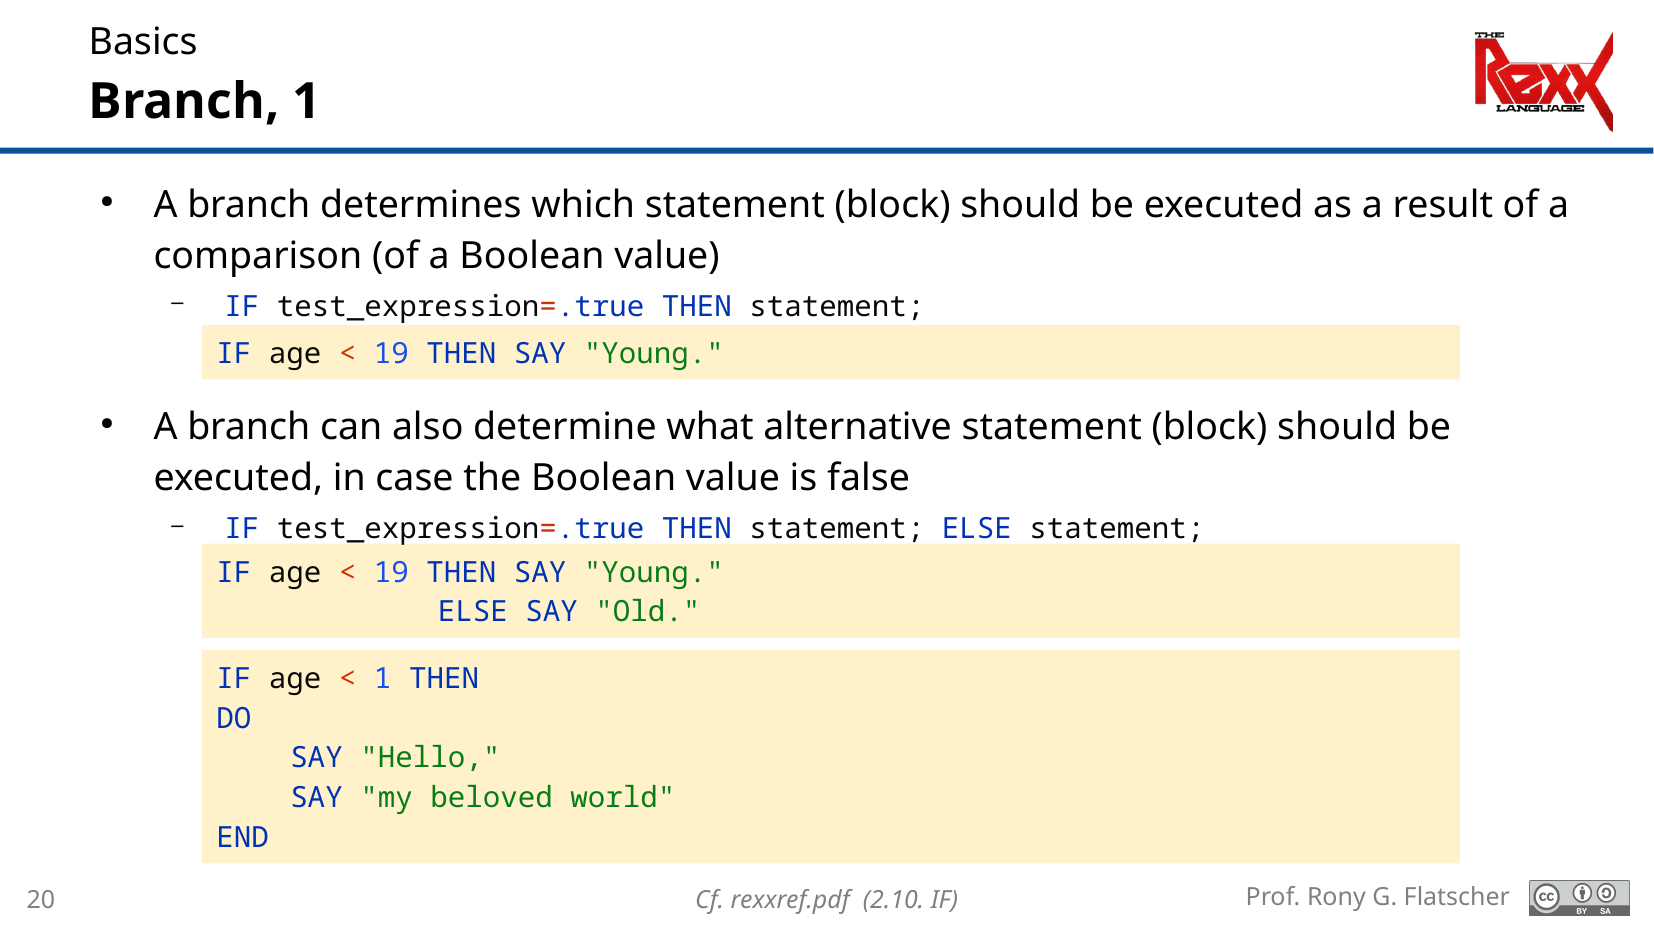

# Basics Branch, 1
A branch determines which statement (block) should be executed as a result of a comparison (of a Boolean value)
IF test_expression=.true THEN statement;
A branch can also determine what alternative statement (block) should be executed, in case the Boolean value is false
IF test_expression=.true THEN statement; ELSE statement;
IF age < 19 THEN SAY "Young."
IF age < 19 THEN SAY "Young."
			ELSE SAY "Old."
IF age < 1 THEN
DO
	SAY "Hello,"
	SAY "my beloved world"
END
Cf. rexxref.pdf (2.10. IF)